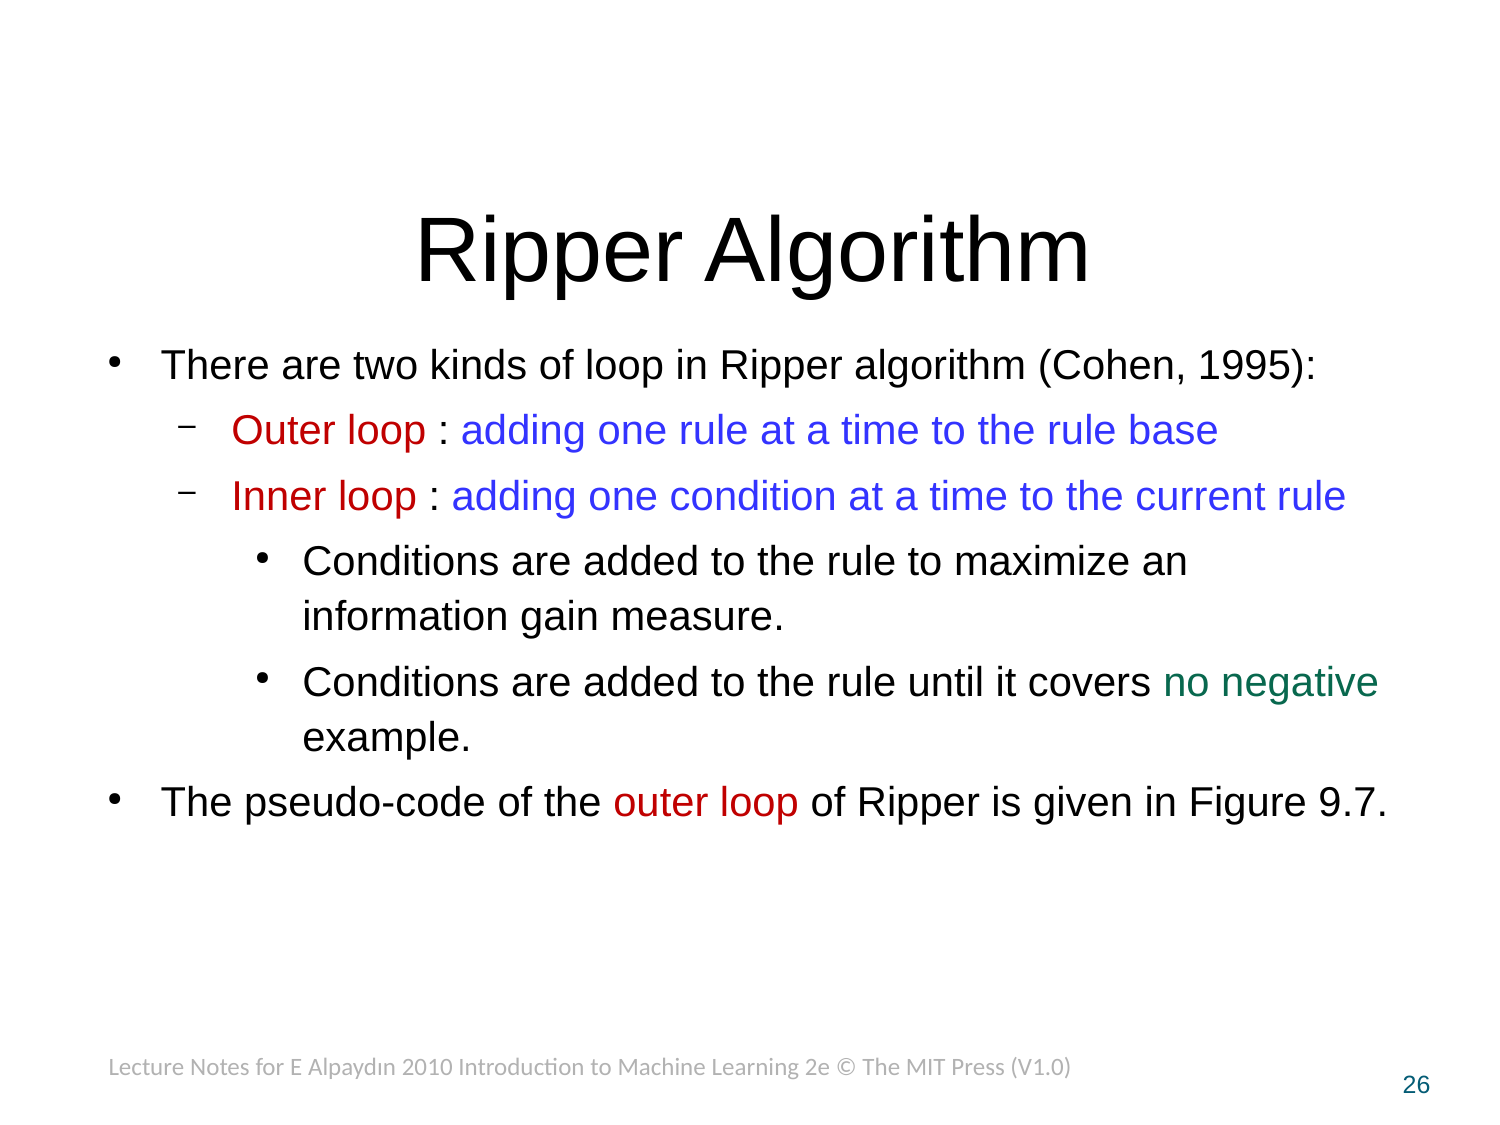

# Ripper Algorithm
There are two kinds of loop in Ripper algorithm (Cohen, 1995):
Outer loop : adding one rule at a time to the rule base
Inner loop : adding one condition at a time to the current rule
Conditions are added to the rule to maximize an information gain measure.
Conditions are added to the rule until it covers no negative example.
The pseudo-code of the outer loop of Ripper is given in Figure 9.7.
Lecture Notes for E Alpaydın 2010 Introduction to Machine Learning 2e © The MIT Press (V1.0)